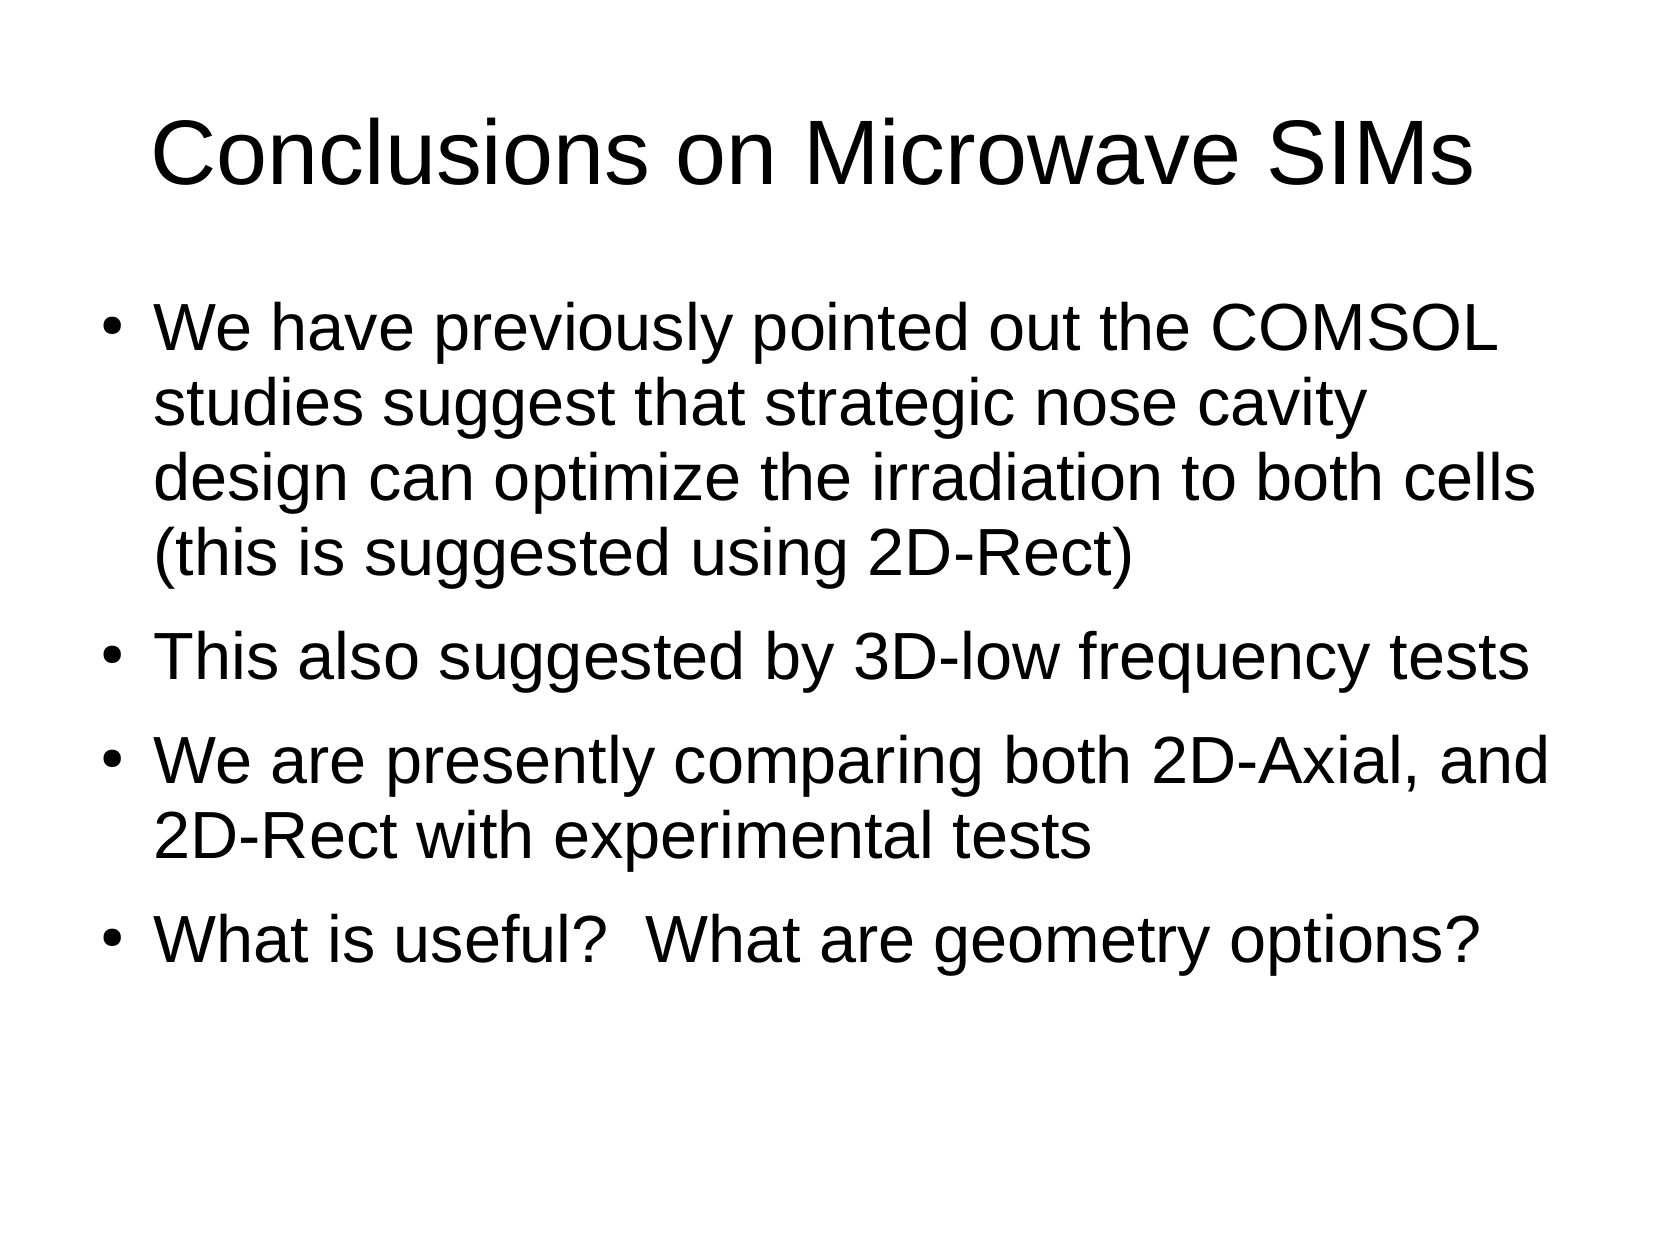

# Conclusions on Microwave SIMs
We have previously pointed out the COMSOL studies suggest that strategic nose cavity design can optimize the irradiation to both cells (this is suggested using 2D-Rect)
This also suggested by 3D-low frequency tests
We are presently comparing both 2D-Axial, and 2D-Rect with experimental tests
What is useful? What are geometry options?